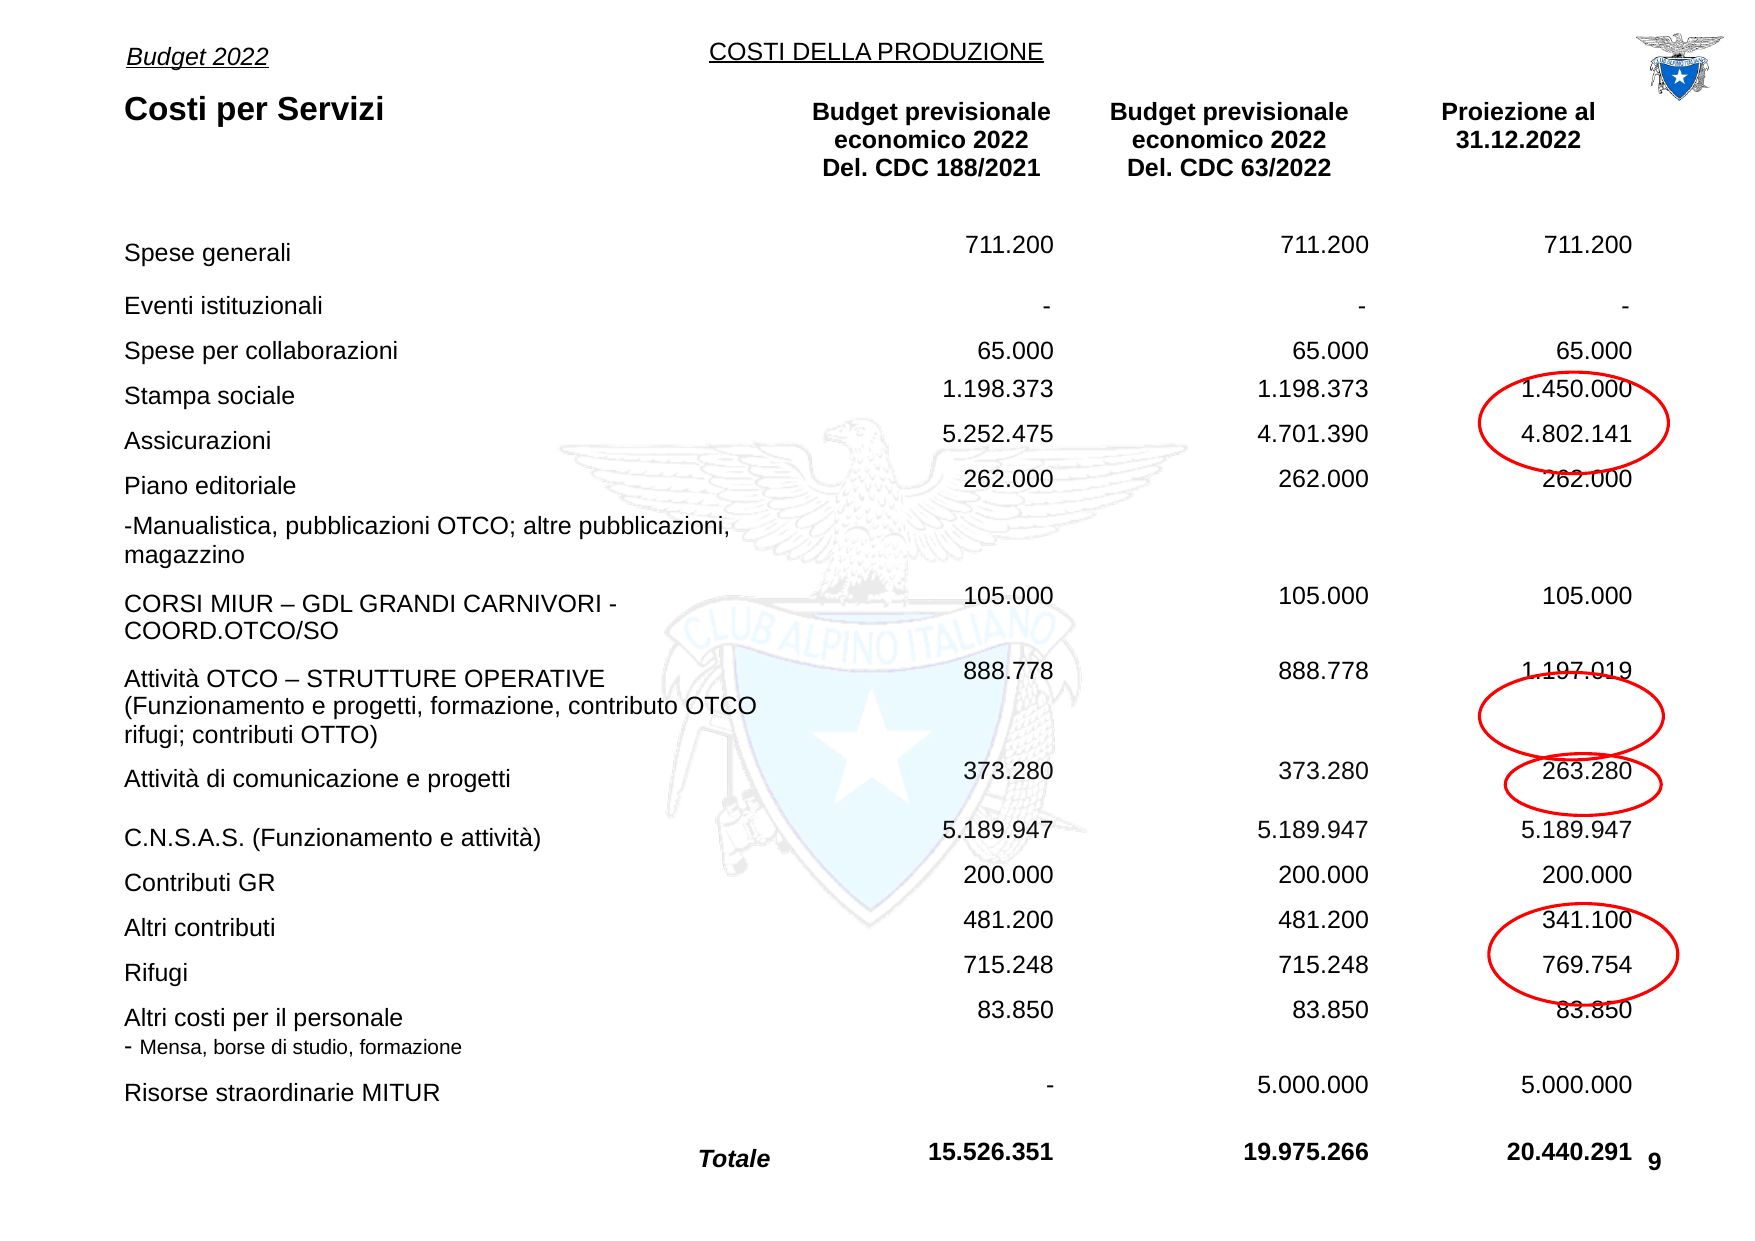

| COSTI DELLA PRODUZIONE |
| --- |
Budget 2022
| Costi per Servizi | Budget previsionale economico 2022 Del. CDC 188/2021 | Budget previsionale economico 2022 Del. CDC 63/2022 | Proiezione al 31.12.2022 |
| --- | --- | --- | --- |
| Spese generali | 711.200 | 711.200 | 711.200 |
| Eventi istituzionali | - | - | - |
| Spese per collaborazioni | 65.000 | 65.000 | 65.000 |
| Stampa sociale | 1.198.373 | 1.198.373 | 1.450.000 |
| Assicurazioni | 5.252.475 | 4.701.390 | 4.802.141 |
| Piano editoriale Manualistica, pubblicazioni OTCO; altre pubblicazioni, magazzino | 262.000 | 262.000 | 262.000 |
| CORSI MIUR – GDL GRANDI CARNIVORI -COORD.OTCO/SO | 105.000 | 105.000 | 105.000 |
| Attività OTCO – STRUTTURE OPERATIVE (Funzionamento e progetti, formazione, contributo OTCO rifugi; contributi OTTO) | 888.778 | 888.778 | 1.197.019 |
| Attività di comunicazione e progetti | 373.280 | 373.280 | 263.280 |
| C.N.S.A.S. (Funzionamento e attività) | 5.189.947 | 5.189.947 | 5.189.947 |
| Contributi GR | 200.000 | 200.000 | 200.000 |
| Altri contributi | 481.200 | 481.200 | 341.100 |
| Rifugi | 715.248 | 715.248 | 769.754 |
| Altri costi per il personale - Mensa, borse di studio, formazione | 83.850 | 83.850 | 83.850 |
| Risorse straordinarie MITUR | - | 5.000.000 | 5.000.000 |
| Totale | 15.526.351 | 19.975.266 | 20.440.291 |
9